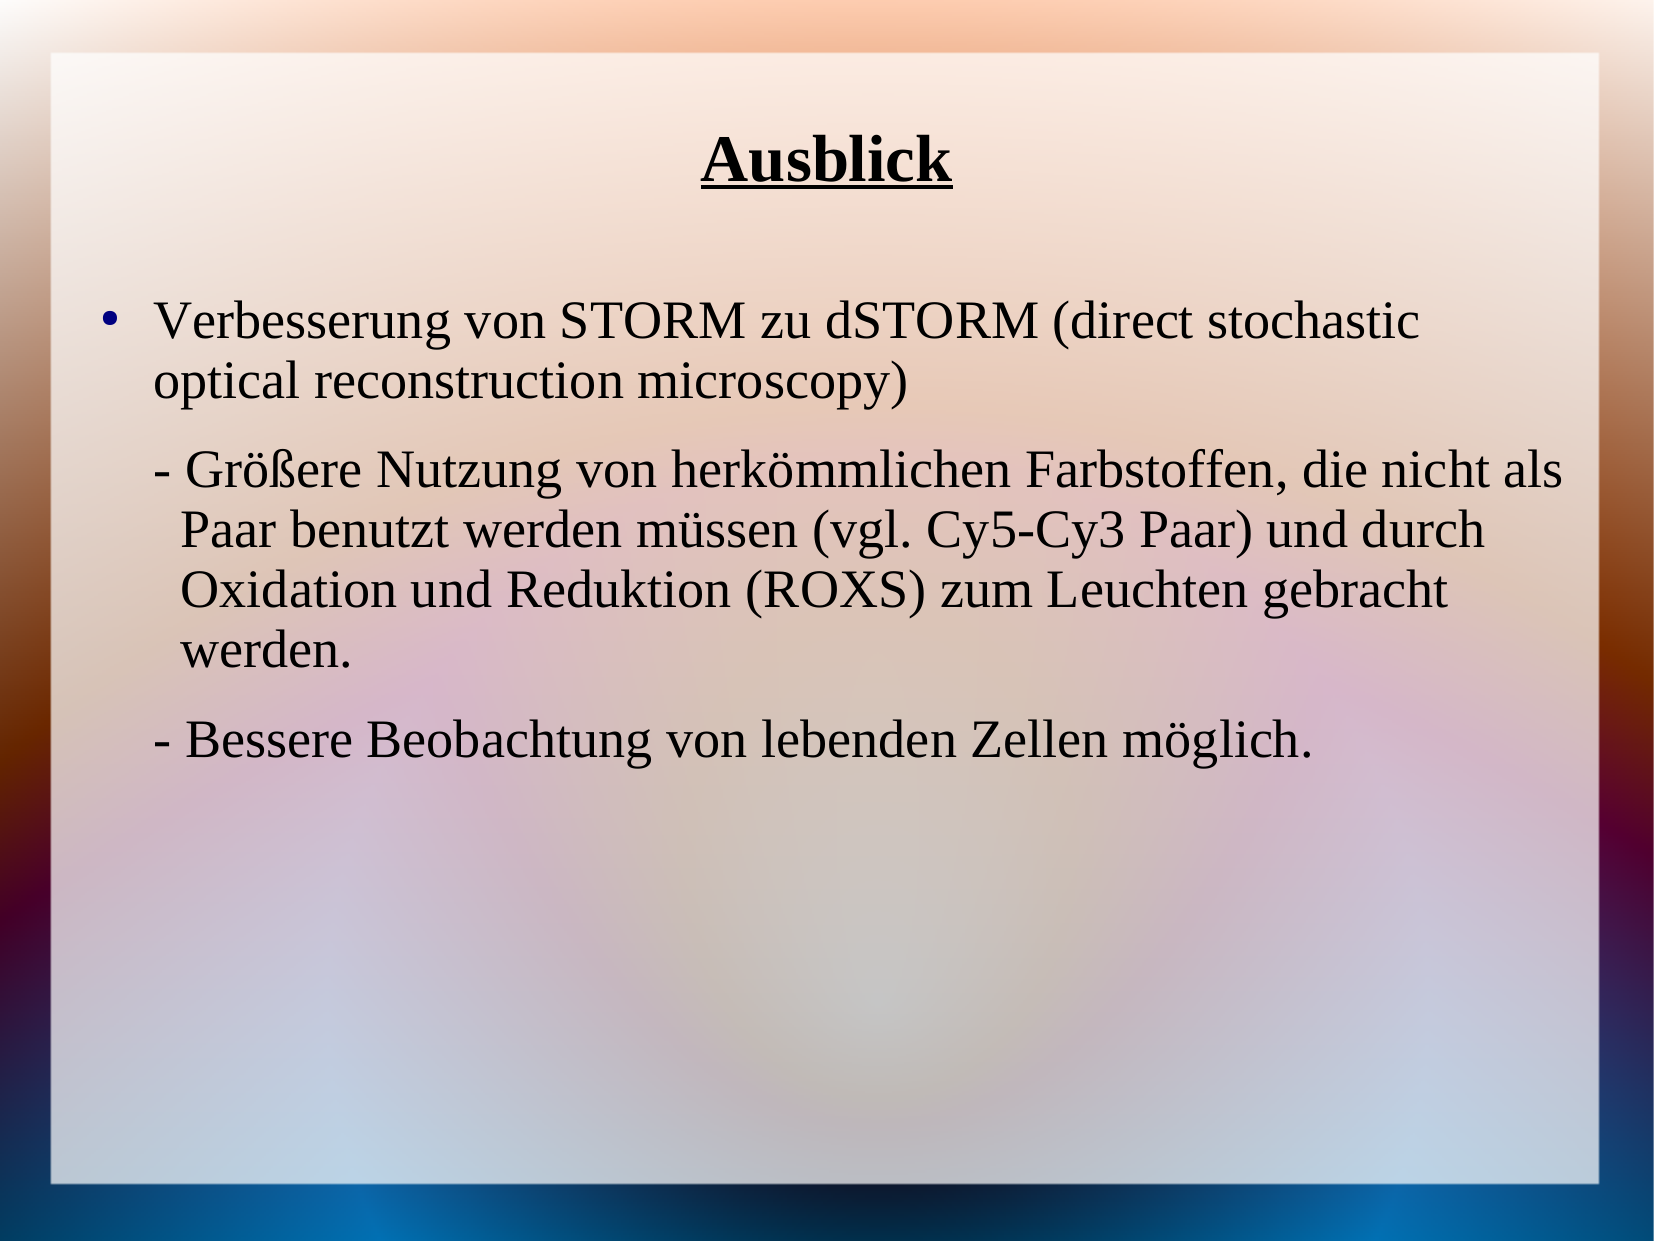

# Ausblick
Verbesserung von STORM zu dSTORM (direct stochastic optical reconstruction microscopy)
- Größere Nutzung von herkömmlichen Farbstoffen, die nicht als Paar benutzt werden müssen (vgl. Cy5-Cy3 Paar) und durch Oxidation und Reduktion (ROXS) zum Leuchten gebracht werden.
- Bessere Beobachtung von lebenden Zellen möglich.